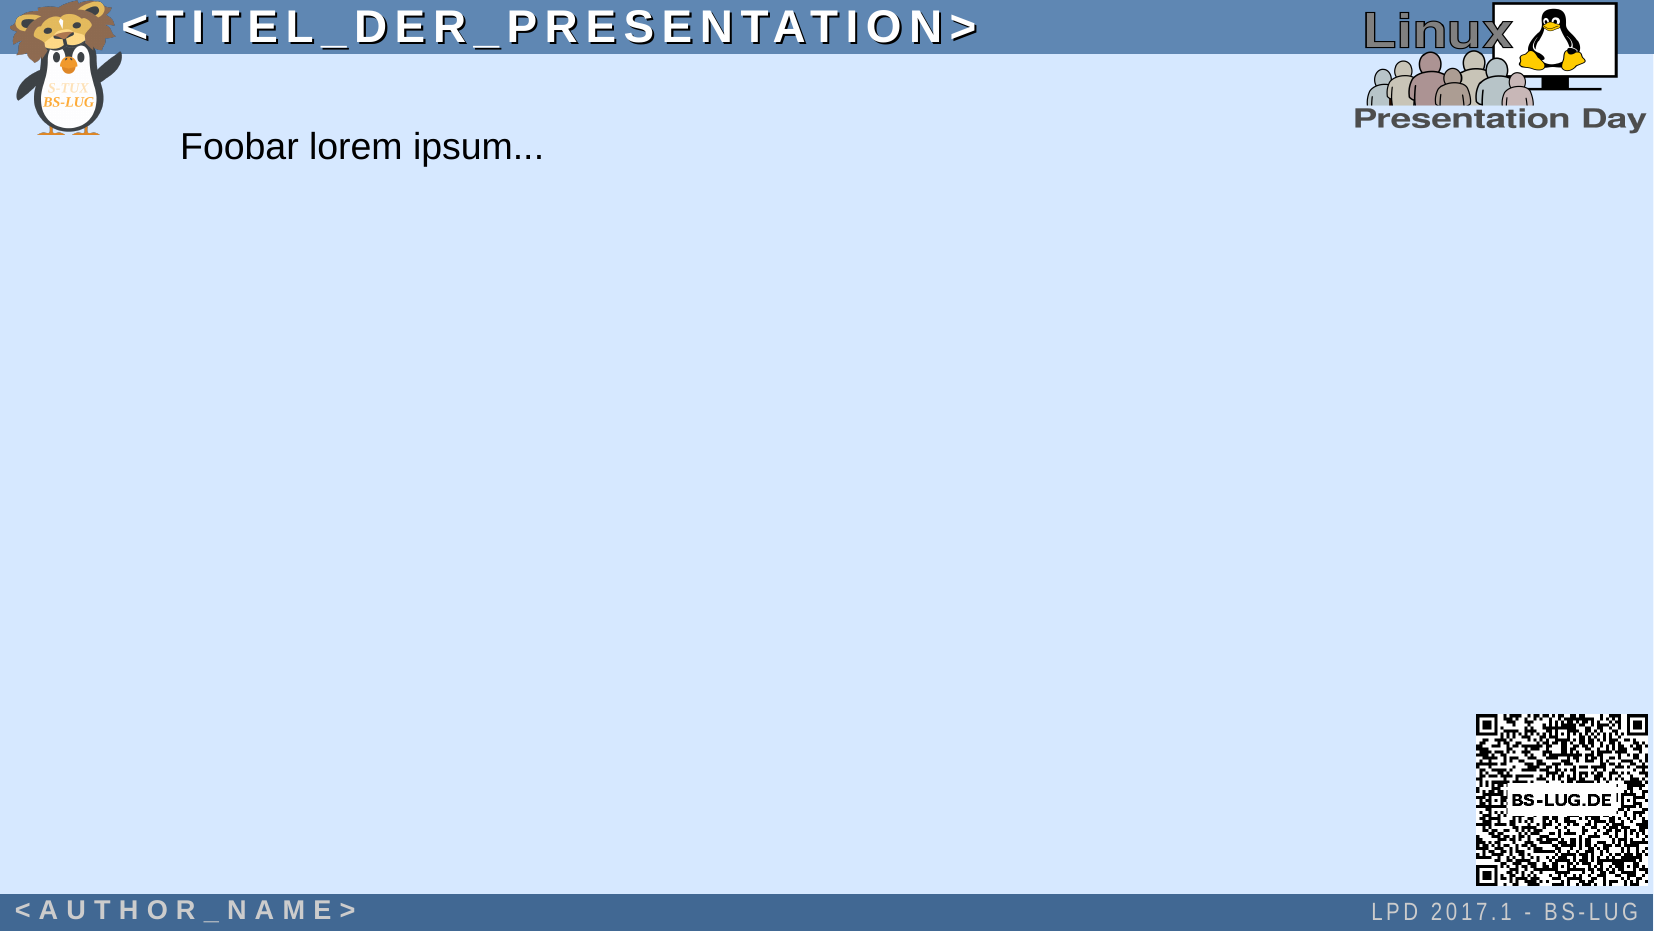

# <TITEL_DER_PRESENTATION>
Foobar lorem ipsum...
<AUTHOR_NAME>
LPD 2017.1 - BS-LUG